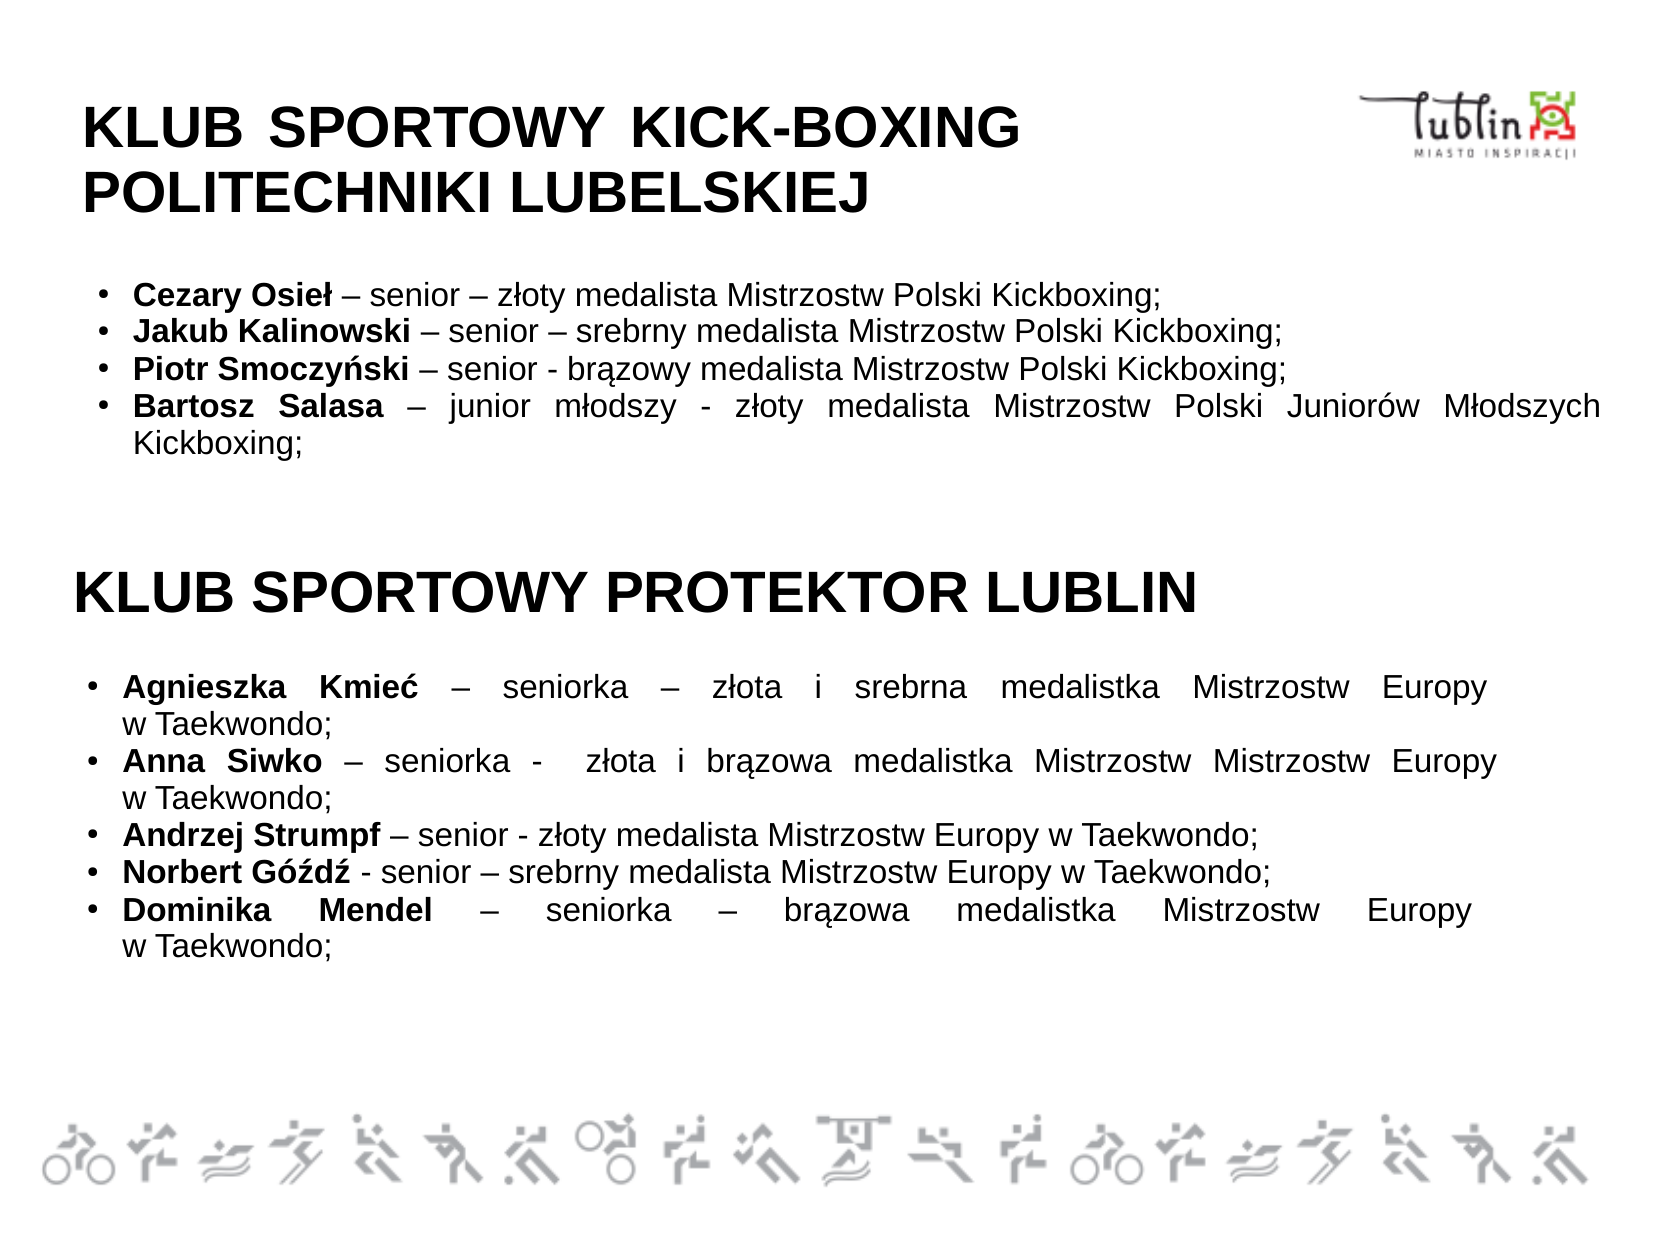

#
KLUB SPORTOWY KICK-BOXING POLITECHNIKI LUBELSKIEJ
Cezary Osieł – senior – złoty medalista Mistrzostw Polski Kickboxing;
Jakub Kalinowski – senior – srebrny medalista Mistrzostw Polski Kickboxing;
Piotr Smoczyński – senior - brązowy medalista Mistrzostw Polski Kickboxing;
Bartosz Salasa – junior młodszy - złoty medalista Mistrzostw Polski Juniorów Młodszych Kickboxing;
KLUB SPORTOWY PROTEKTOR LUBLIN
Agnieszka Kmieć – seniorka – złota i srebrna medalistka Mistrzostw Europy
w Taekwondo;
Anna Siwko – seniorka - złota i brązowa medalistka Mistrzostw Mistrzostw Europy
w Taekwondo;
Andrzej Strumpf – senior - złoty medalista Mistrzostw Europy w Taekwondo;
Norbert Góźdź - senior – srebrny medalista Mistrzostw Europy w Taekwondo;
Dominika Mendel – seniorka – brązowa medalistka Mistrzostw Europy
w Taekwondo;